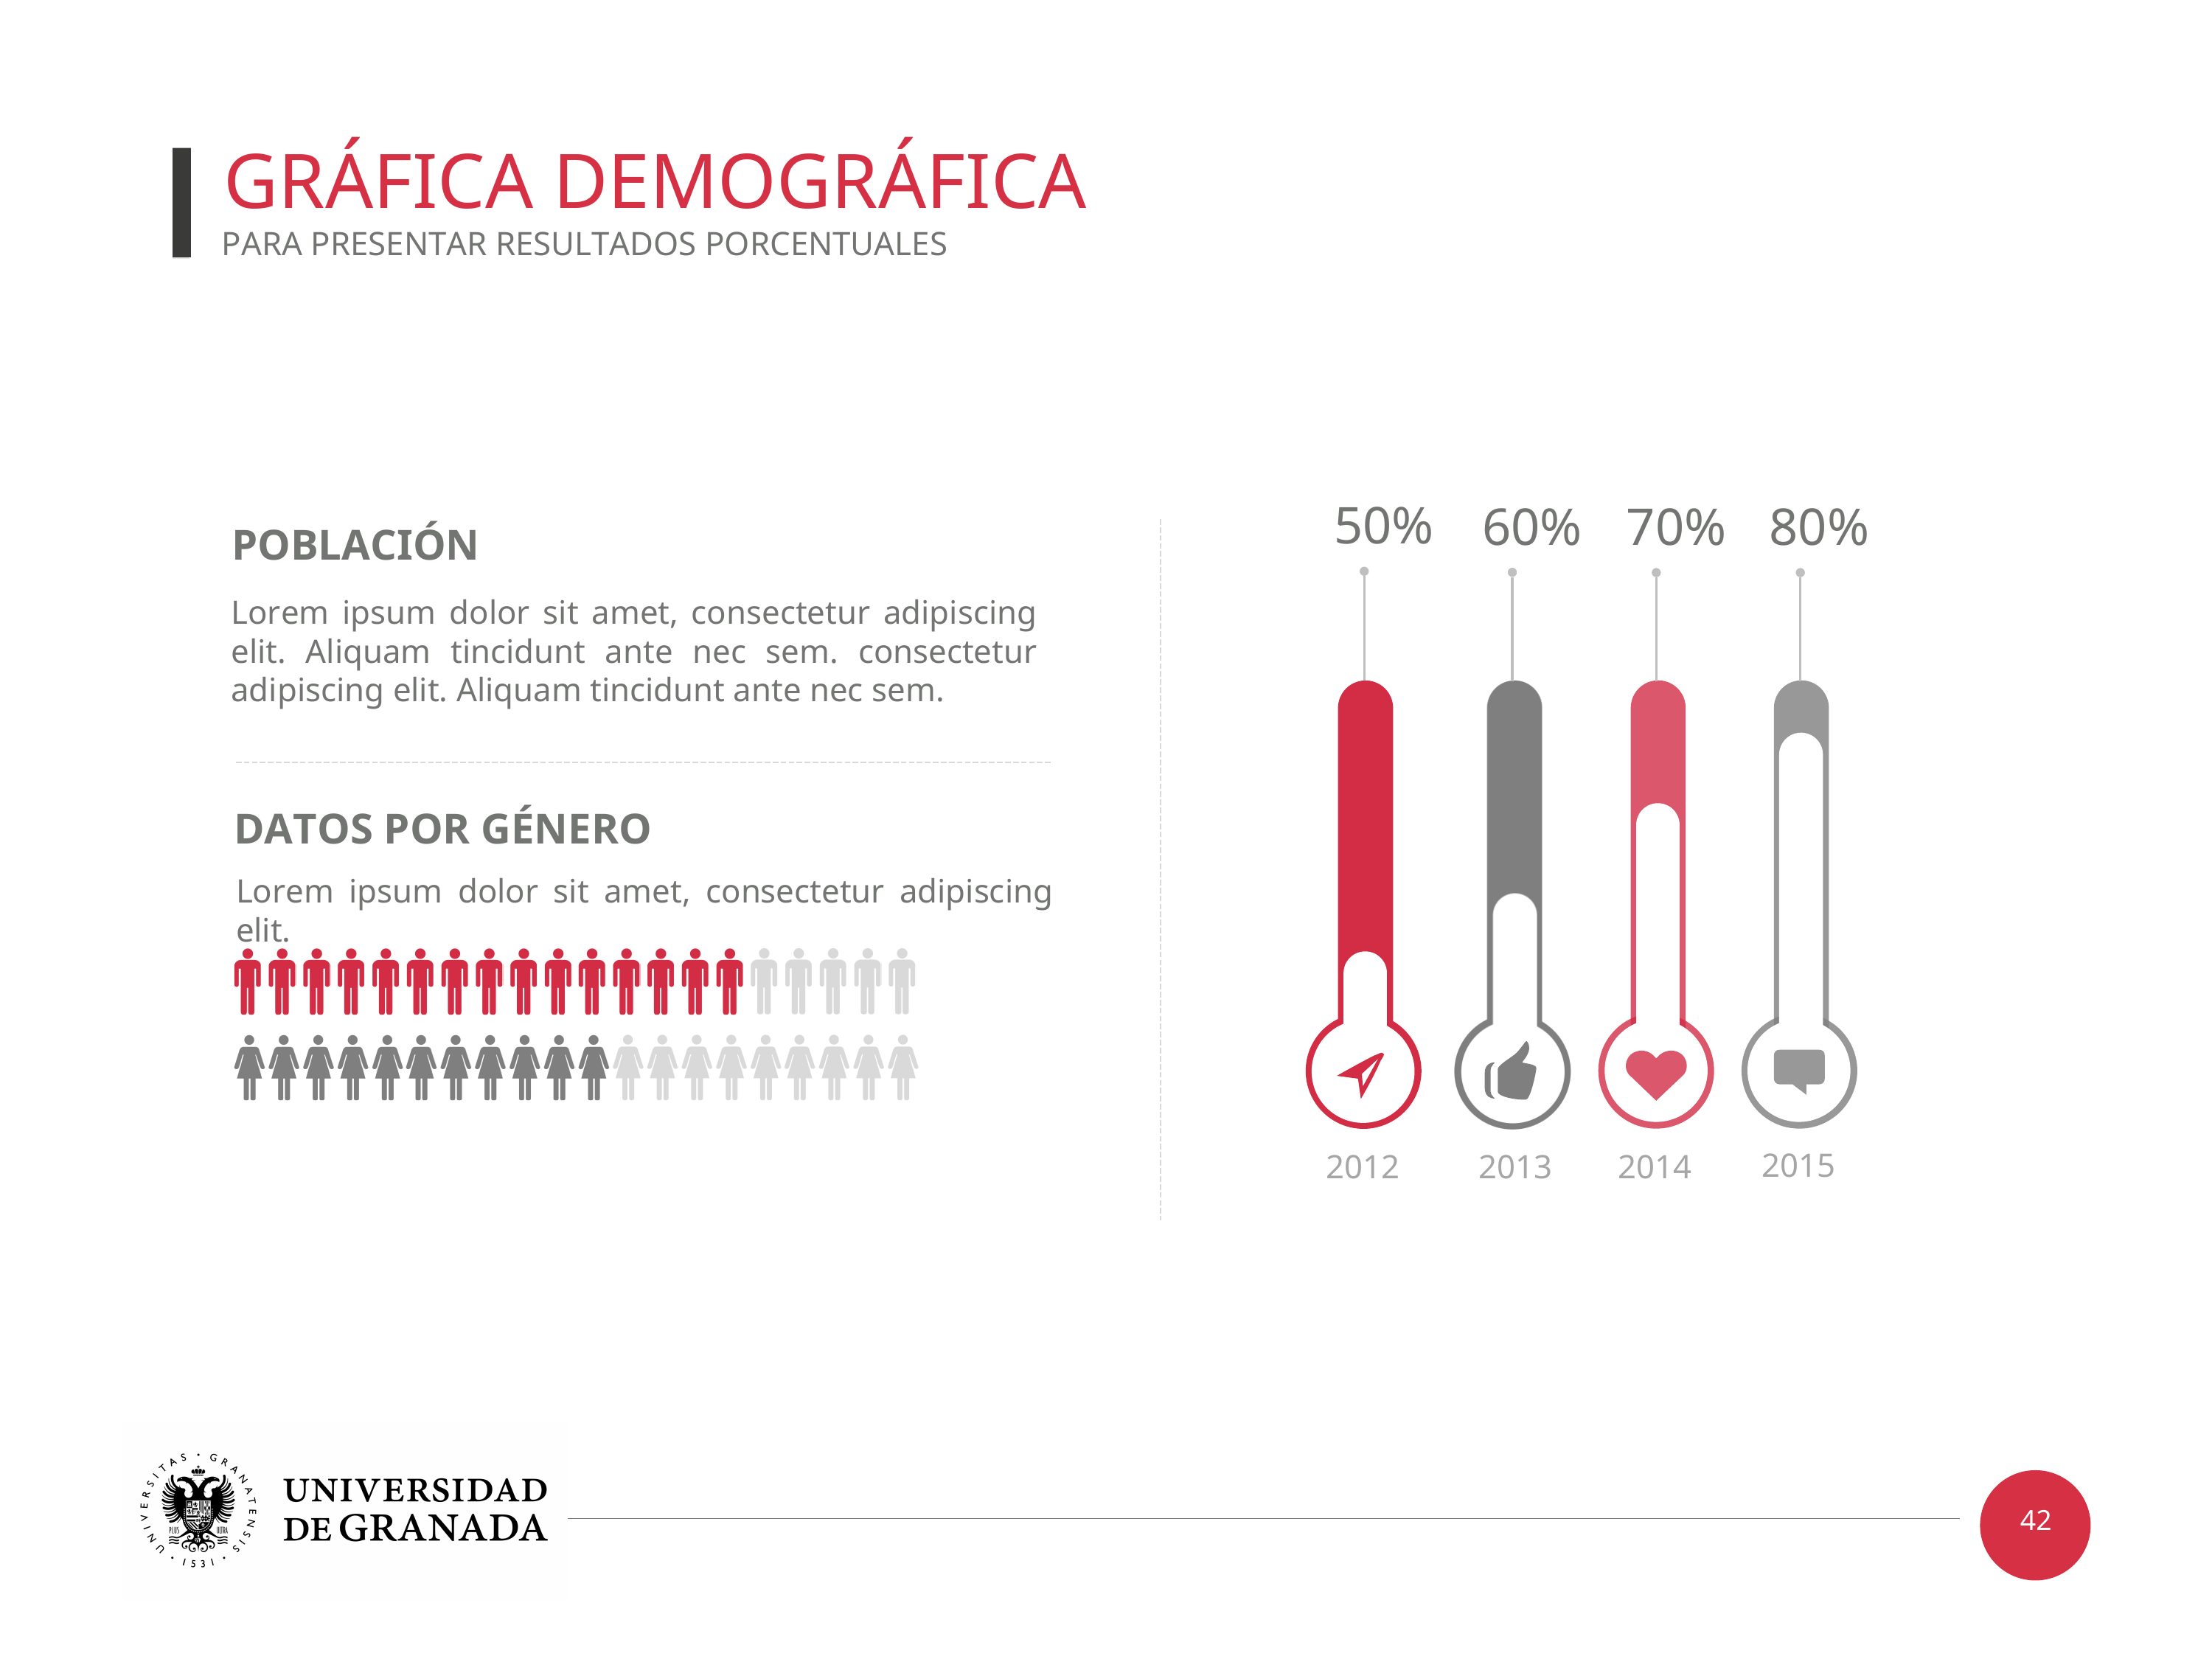

GRÁFICA DEMOGRÁFICA
PARA PRESENTAR RESULTADOS PORCENTUALES
50%
60%
70%
80%
POBLACIÓN
Lorem ipsum dolor sit amet, consectetur adipiscing elit. Aliquam tincidunt ante nec sem. consectetur adipiscing elit. Aliquam tincidunt ante nec sem.
DATOS POR GÉNERO
Lorem ipsum dolor sit amet, consectetur adipiscing elit.
2015
2012
2013
2014